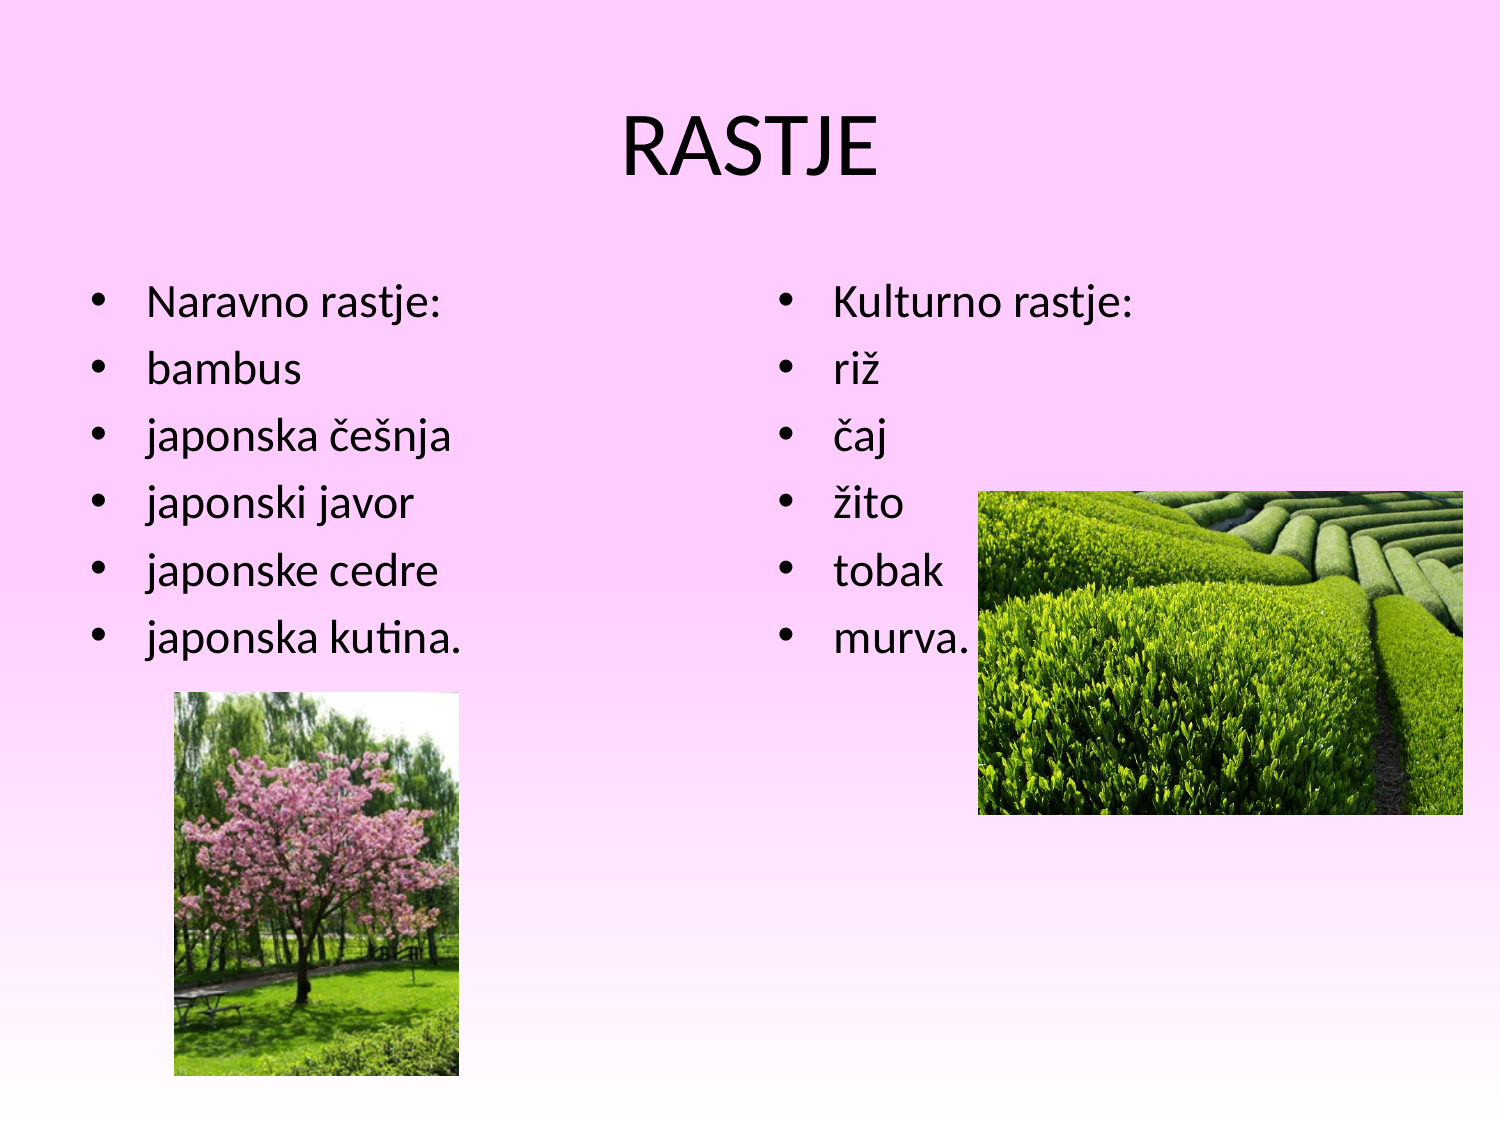

# RASTJE
Naravno rastje:
bambus
japonska češnja
japonski javor
japonske cedre
japonska kutina.
Kulturno rastje:
riž
čaj
žito
tobak
murva.